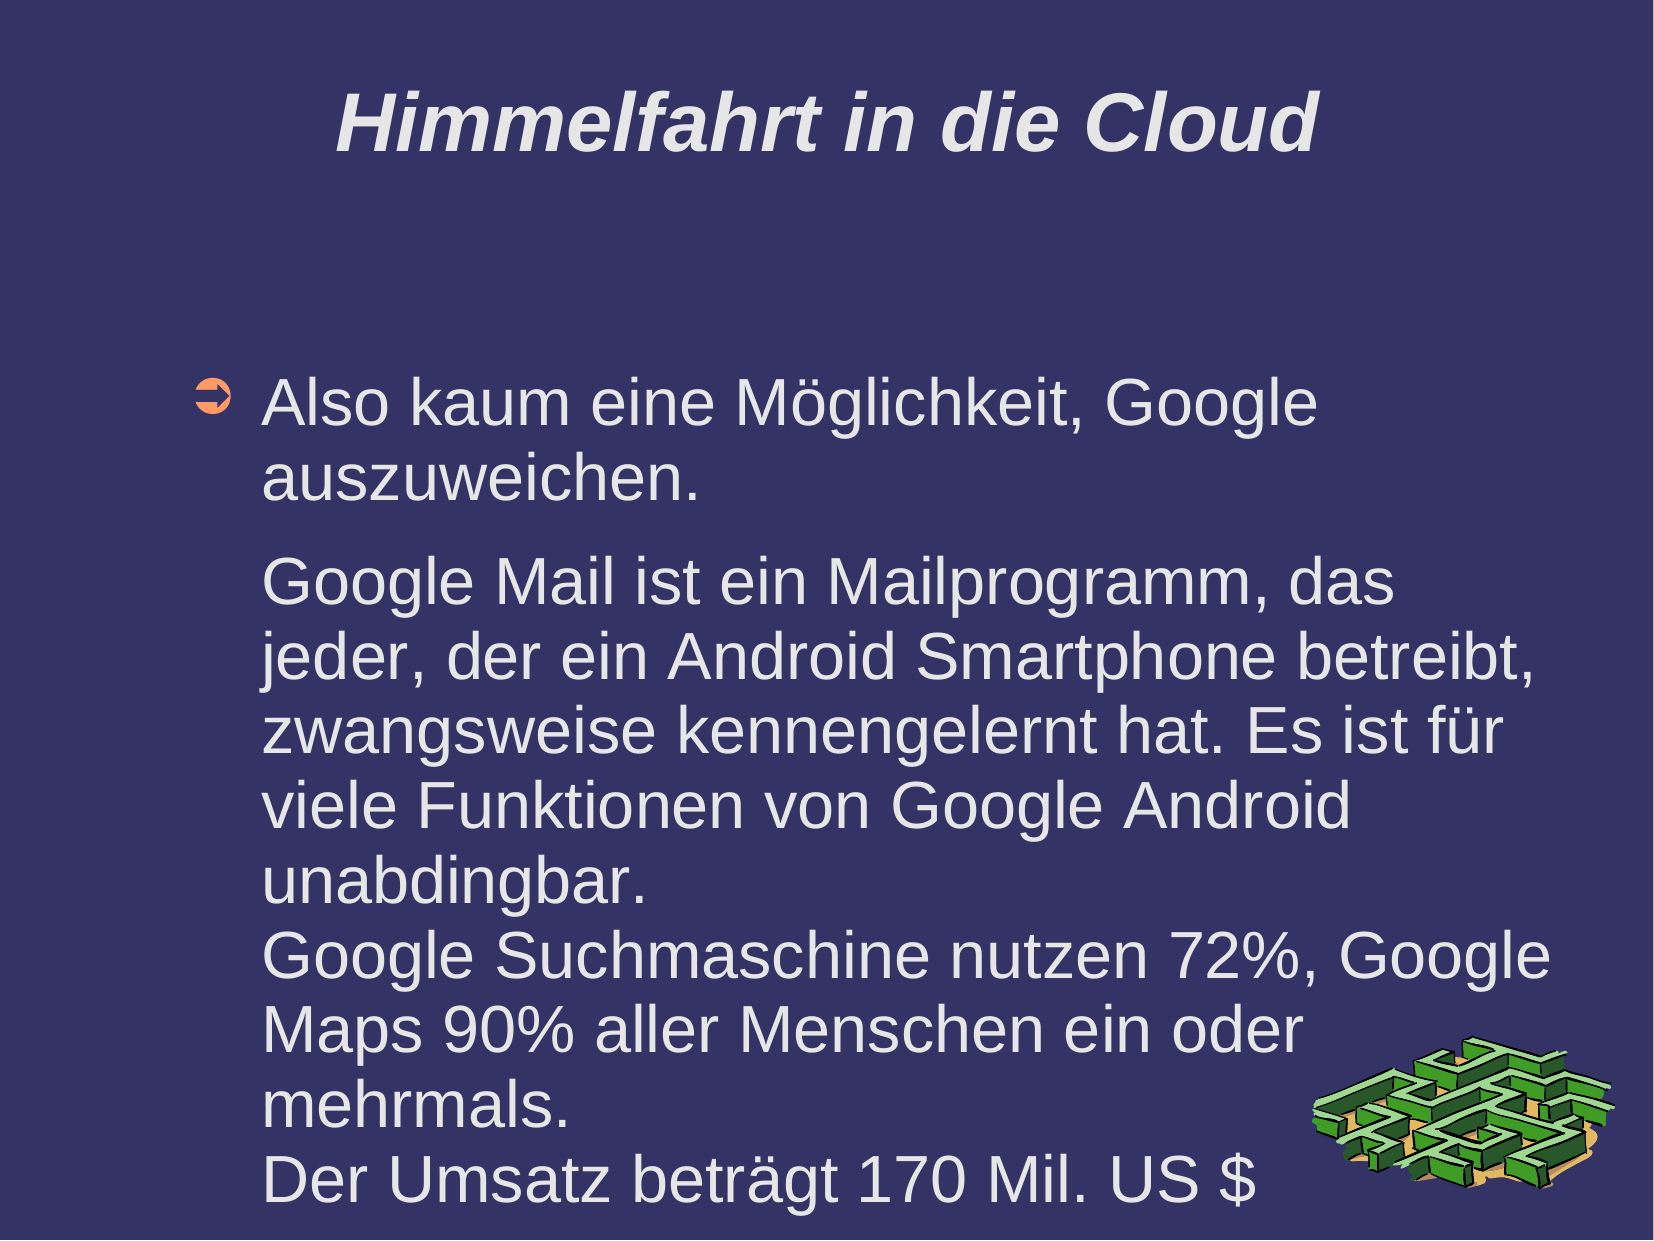

# Himmelfahrt in die Cloud
Also kaum eine Möglichkeit, Google auszuweichen.
Google Mail ist ein Mailprogramm, das jeder, der ein Android Smartphone betreibt, zwangsweise kennengelernt hat. Es ist für viele Funktionen von Google Android unabdingbar.
Google Suchmaschine nutzen 72%, Google Maps 90% aller Menschen ein oder mehrmals.
Der Umsatz beträgt 170 Mil. US $